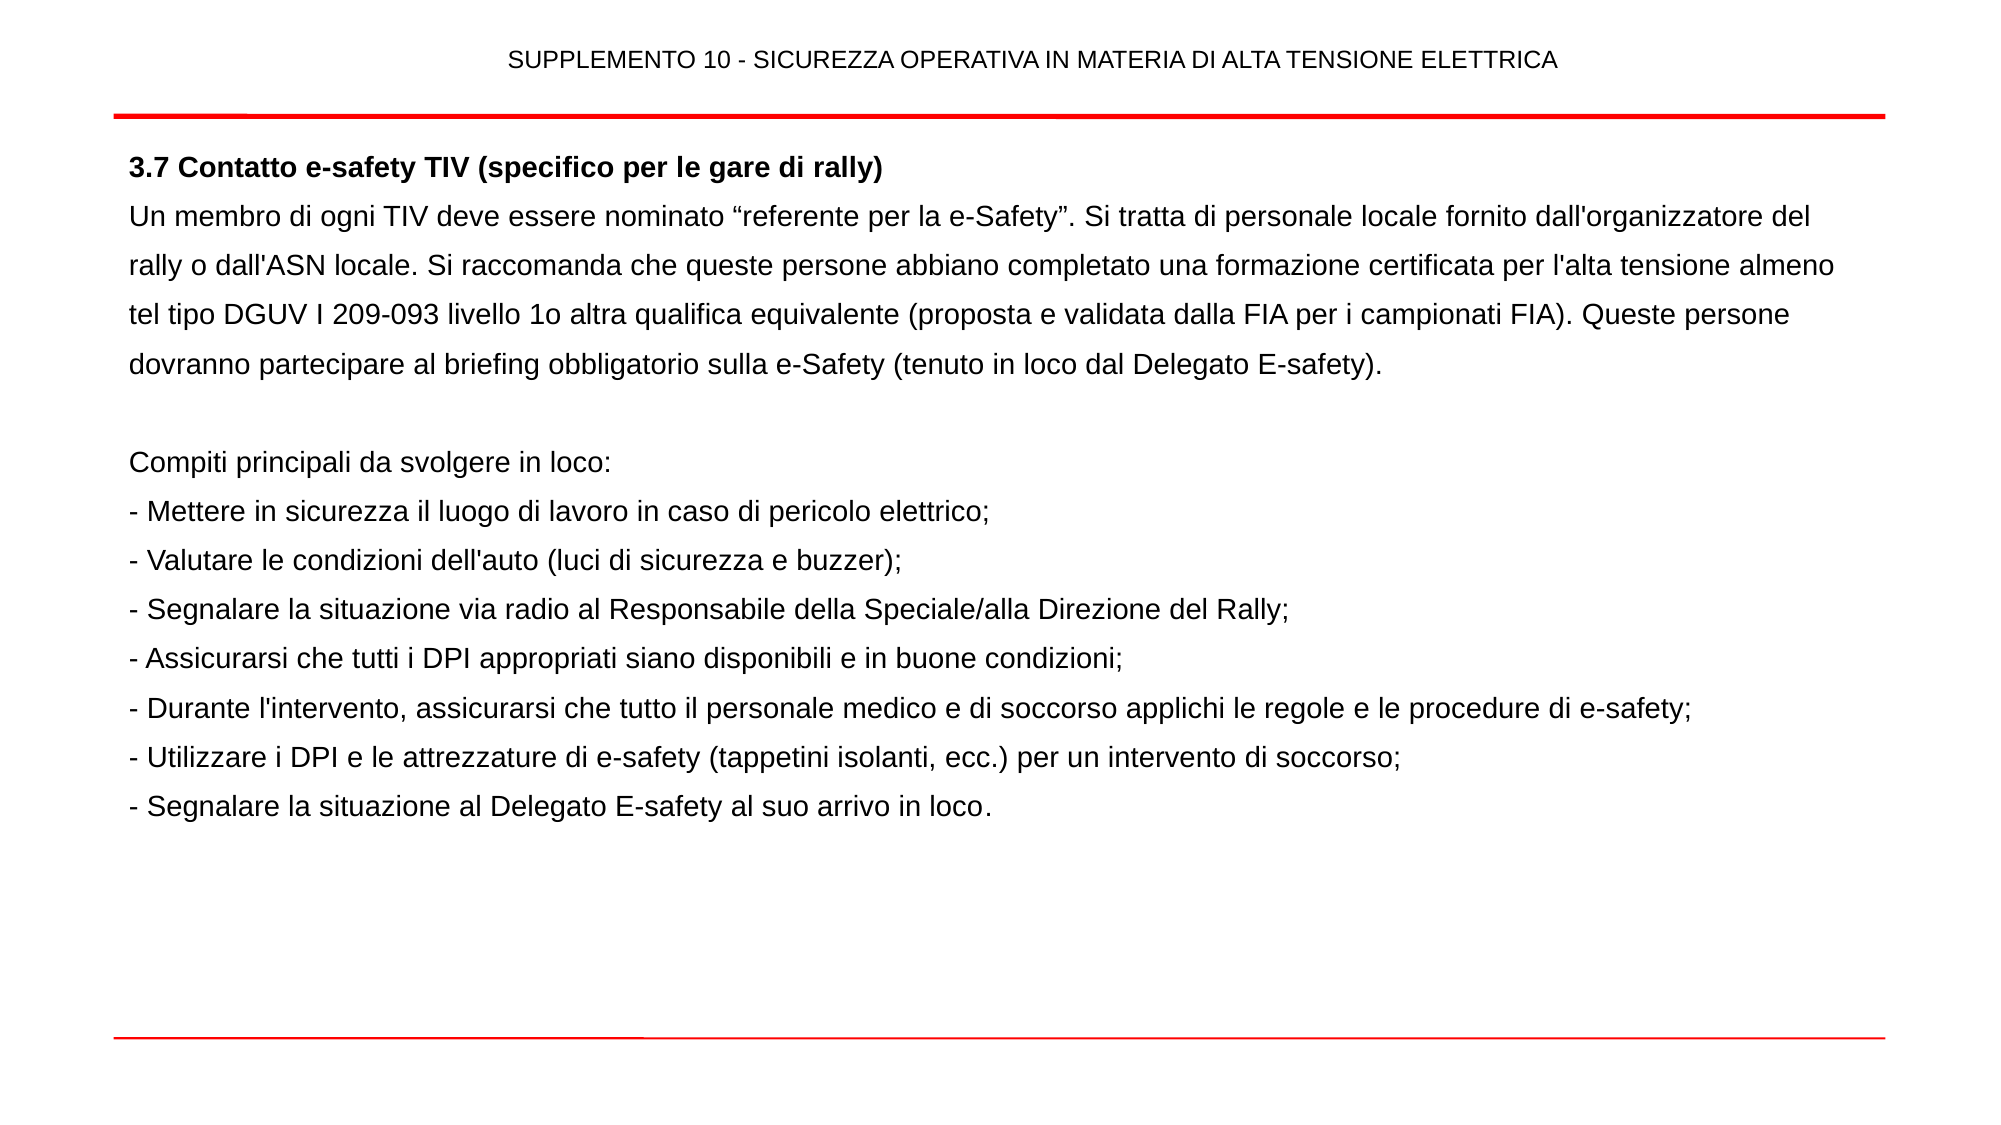

SUPPLEMENTO 10 - SICUREZZA OPERATIVA IN MATERIA DI ALTA TENSIONE ELETTRICA
3.7 Contatto e-safety TIV (specifico per le gare di rally)
Un membro di ogni TIV deve essere nominato “referente per la e-Safety”. Si tratta di personale locale fornito dall'organizzatore del rally o dall'ASN locale. Si raccomanda che queste persone abbiano completato una formazione certificata per l'alta tensione almeno tel tipo DGUV I 209-093 livello 1o altra qualifica equivalente (proposta e validata dalla FIA per i campionati FIA). Queste persone dovranno partecipare al briefing obbligatorio sulla e-Safety (tenuto in loco dal Delegato E-safety).
Compiti principali da svolgere in loco:
- Mettere in sicurezza il luogo di lavoro in caso di pericolo elettrico;
- Valutare le condizioni dell'auto (luci di sicurezza e buzzer);
- Segnalare la situazione via radio al Responsabile della Speciale/alla Direzione del Rally;
- Assicurarsi che tutti i DPI appropriati siano disponibili e in buone condizioni;
- Durante l'intervento, assicurarsi che tutto il personale medico e di soccorso applichi le regole e le procedure di e-safety;
- Utilizzare i DPI e le attrezzature di e-safety (tappetini isolanti, ecc.) per un intervento di soccorso;
- Segnalare la situazione al Delegato E-safety al suo arrivo in loco.